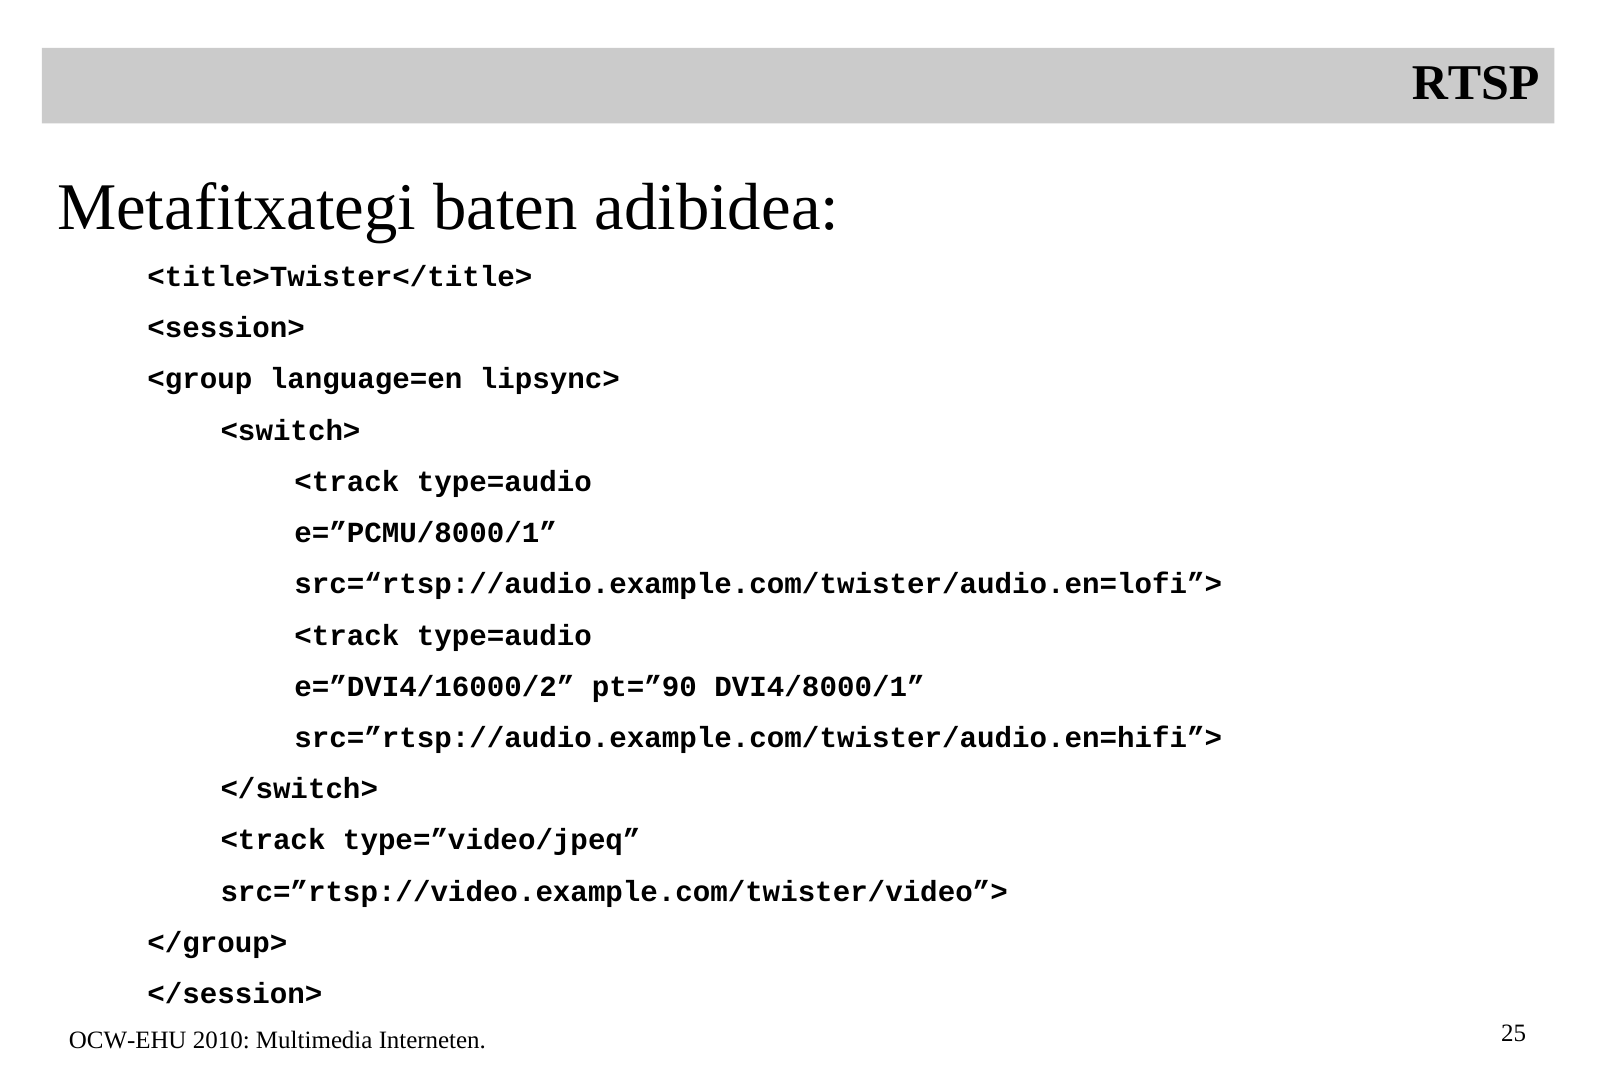

# RTSP
Metafitxategi baten adibidea:
<title>Twister</title>
<session>
<group language=en lipsync>
	<switch>
		<track type=audio
		e=”PCMU/8000/1”
		src=“rtsp://audio.example.com/twister/audio.en=lofi”>
		<track type=audio
		e=”DVI4/16000/2” pt=”90 DVI4/8000/1”
		src=”rtsp://audio.example.com/twister/audio.en=hifi”>
	</switch>
	<track type=”video/jpeq”
	src=”rtsp://video.example.com/twister/video”>
</group>
</session>
Iturria: J. Kurose, K.W.. Ross, ‘Computer Networking’
25